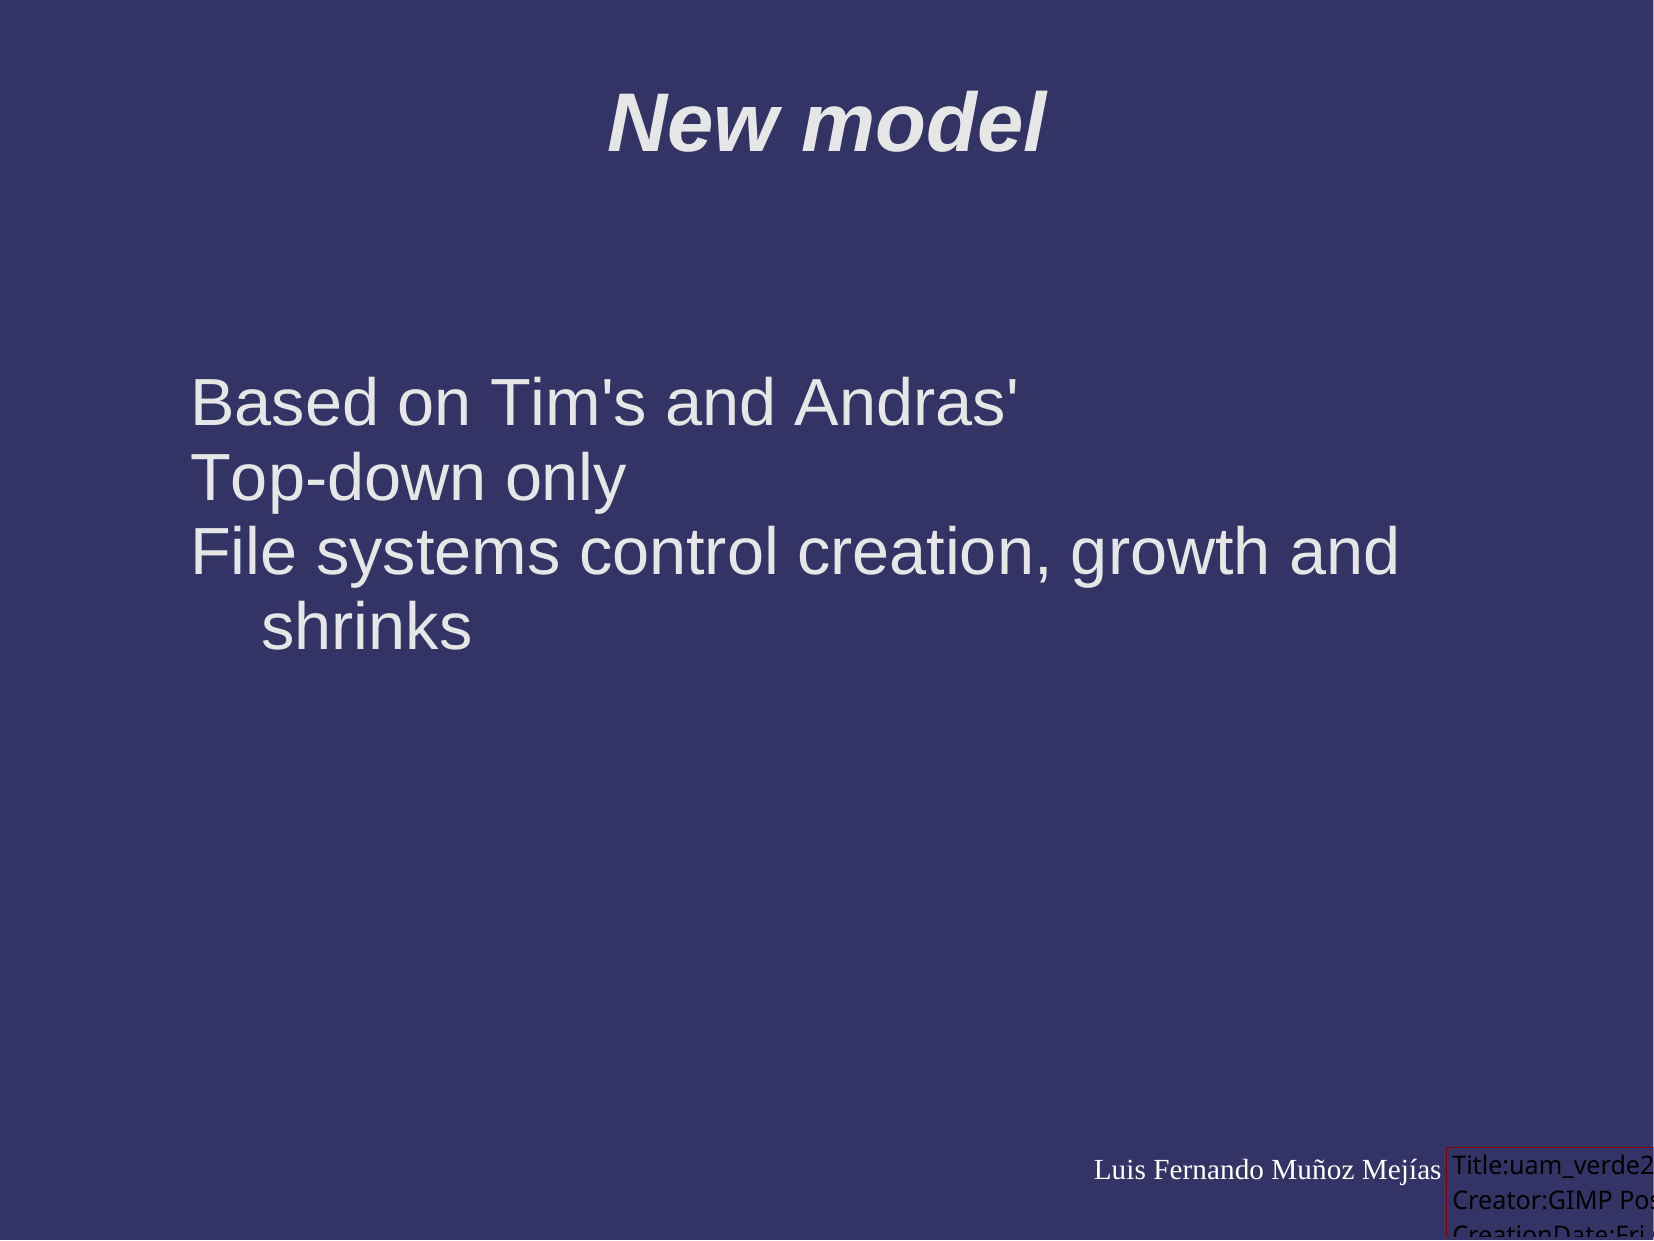

# New model
Based on Tim's and Andras'
Top-down only
File systems control creation, growth and shrinks
Luis Fernando Muñoz Mejías